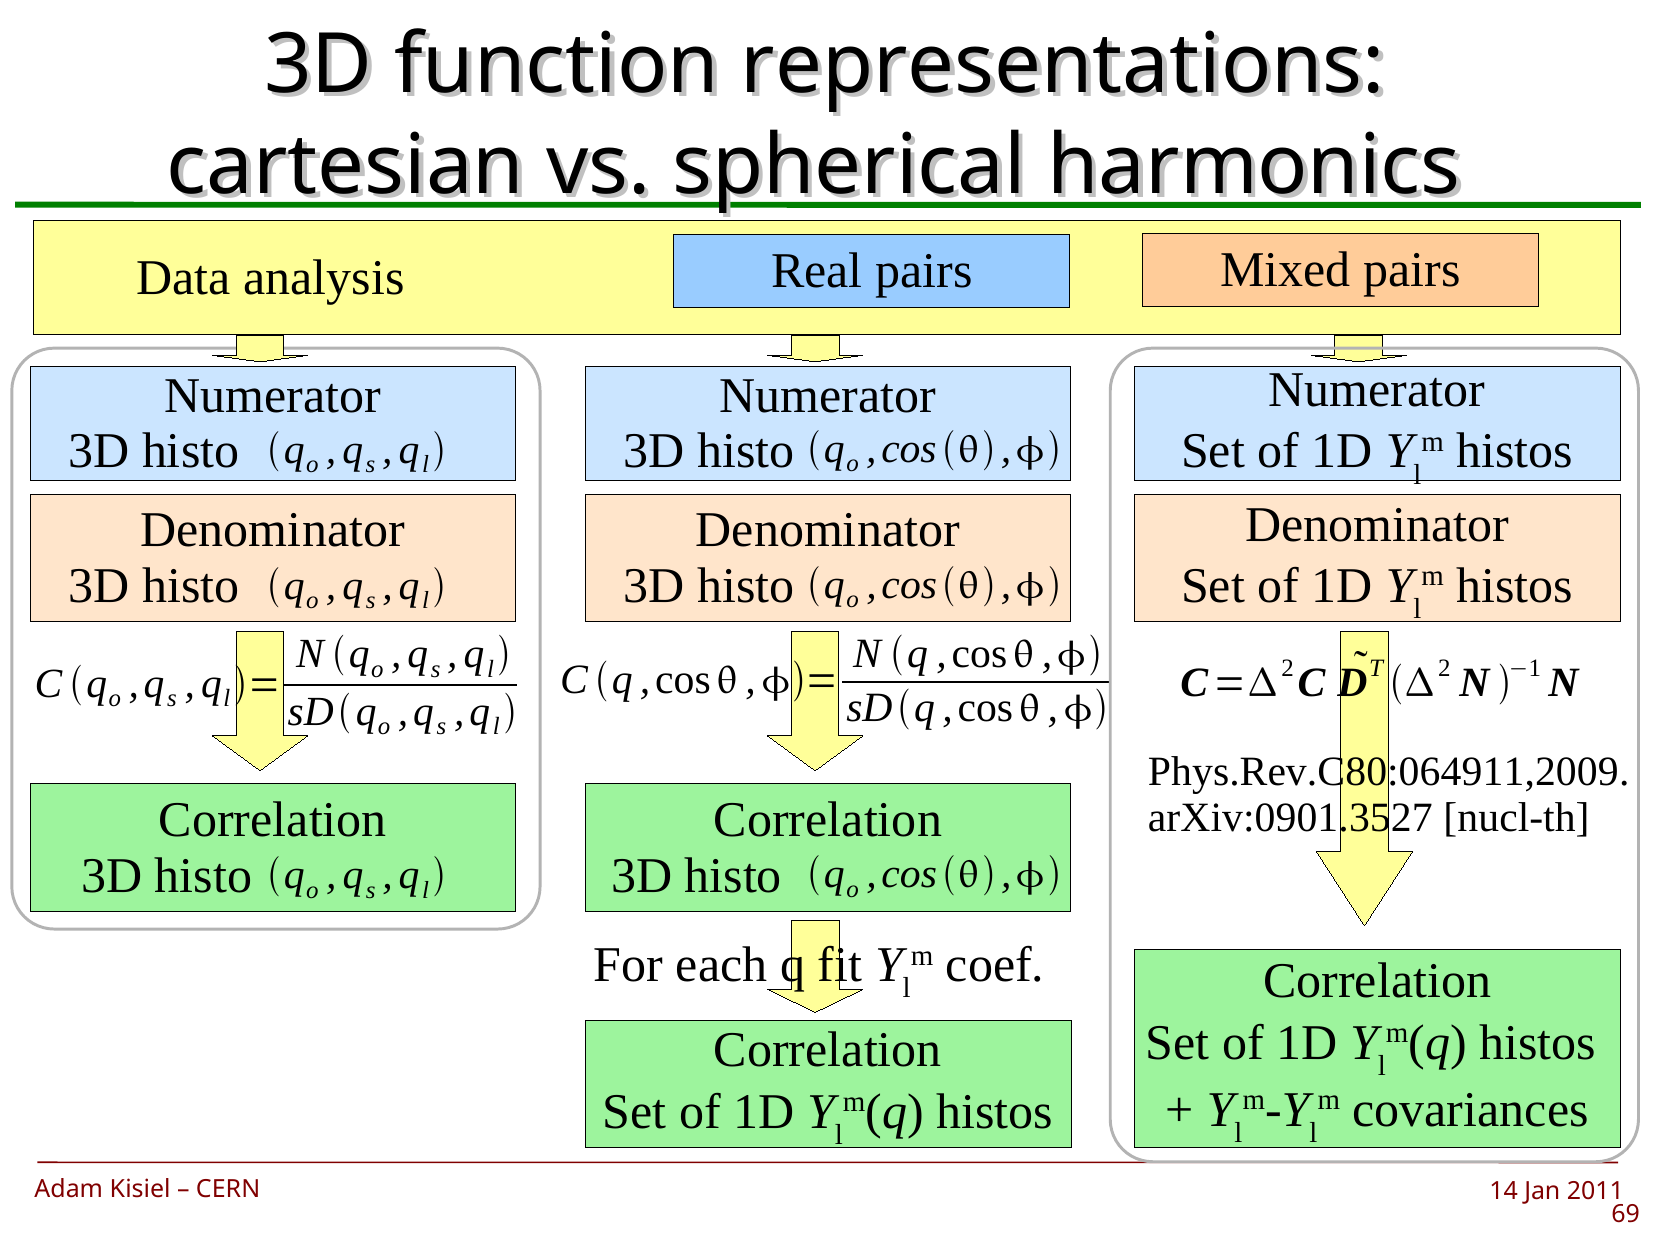

# 3D function representations: cartesian vs. spherical harmonics
Data analysis
Mixed pairs
Real pairs
Numerator
3D histo
Numerator
3D histo
Numerator
Set of 1D Ylm histos
Denominator
3D histo
Denominator
3D histo
Denominator
Set of 1D Ylm histos
Phys.Rev.C80:064911,2009. arXiv:0901.3527 [nucl-th]
Correlation
3D histo
Correlation
3D histo
For each q fit Ylm coef.
Correlation
Set of 1D Ylm(q) histos
+ Ylm-Ylm covariances
Correlation
Set of 1D Ylm(q) histos